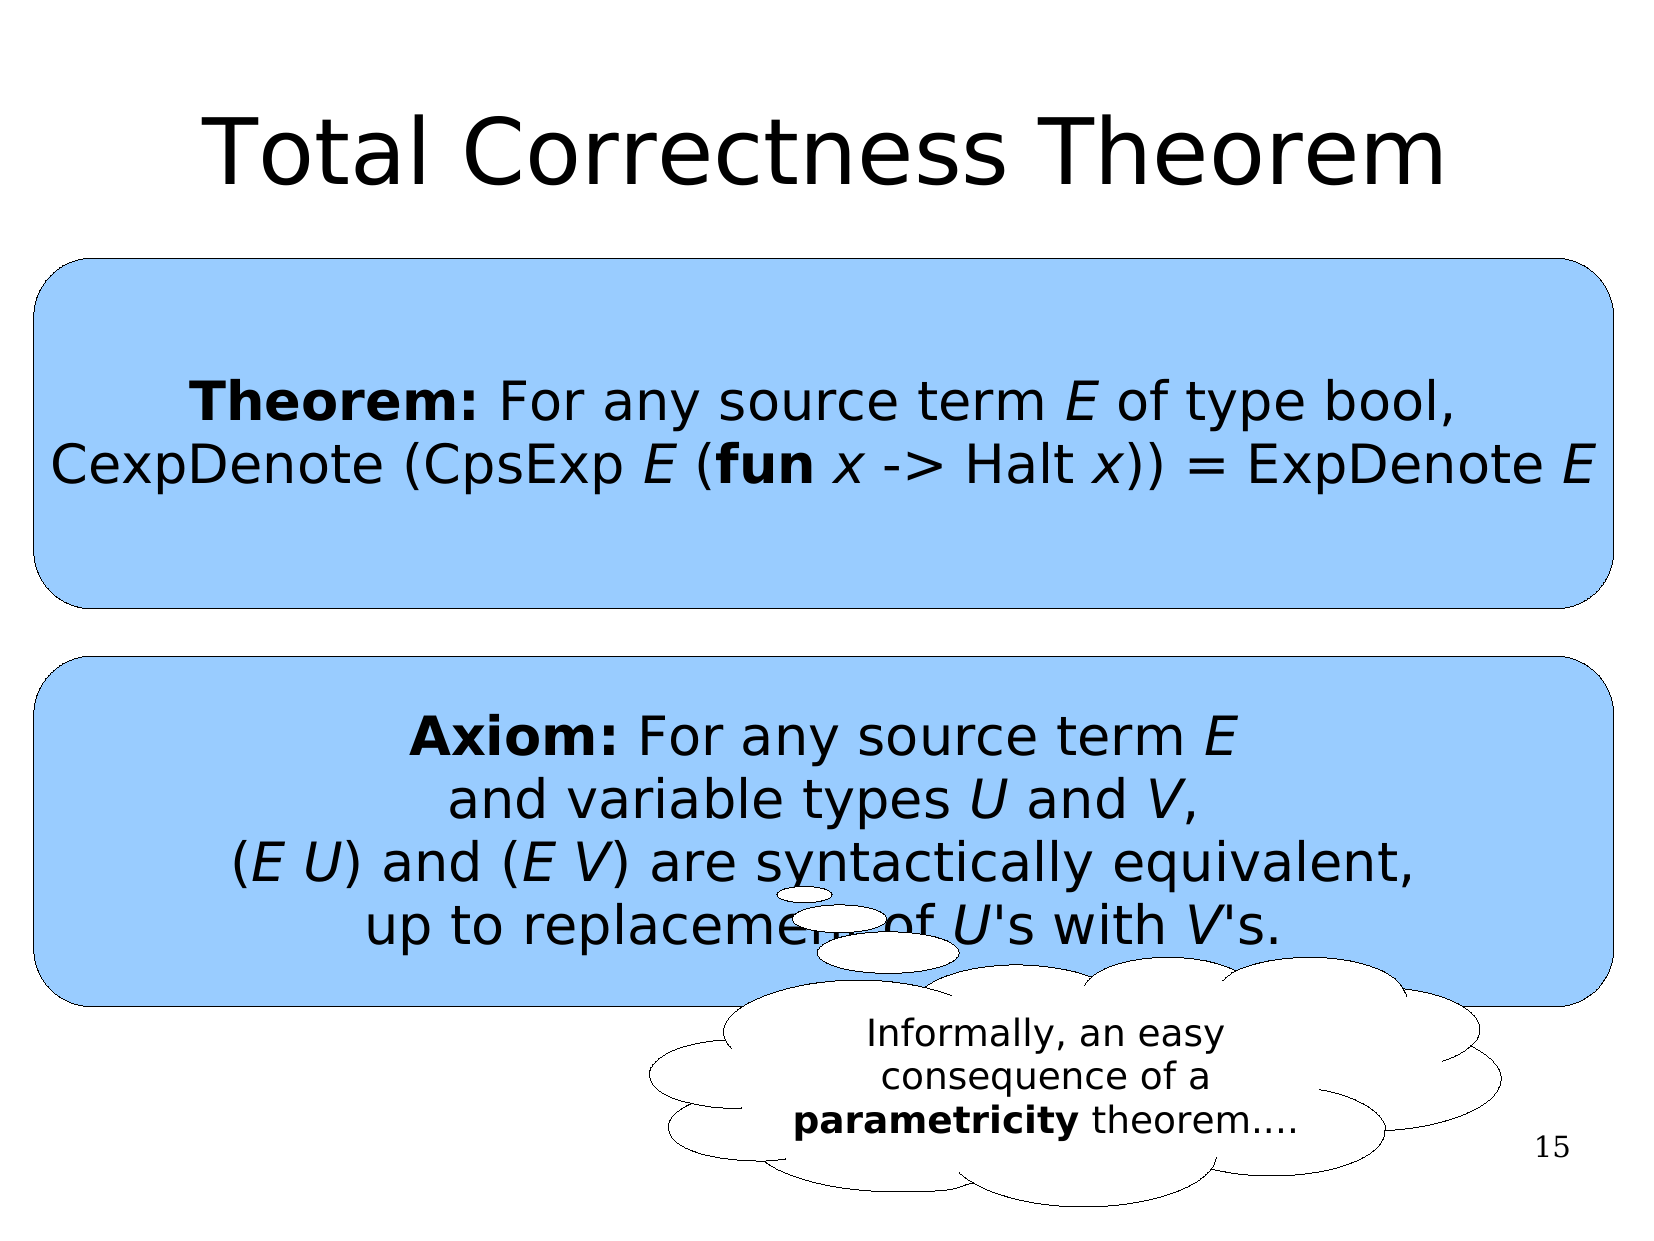

# Total Correctness Theorem
Theorem: For any source term E of type bool,
CexpDenote (CpsExp E (fun x -> Halt x)) = ExpDenote E
Axiom: For any source term E
and variable types U and V,
(E U) and (E V) are syntactically equivalent,
up to replacement of U's with V's.
Informally, an easy consequence of a parametricity theorem....
15